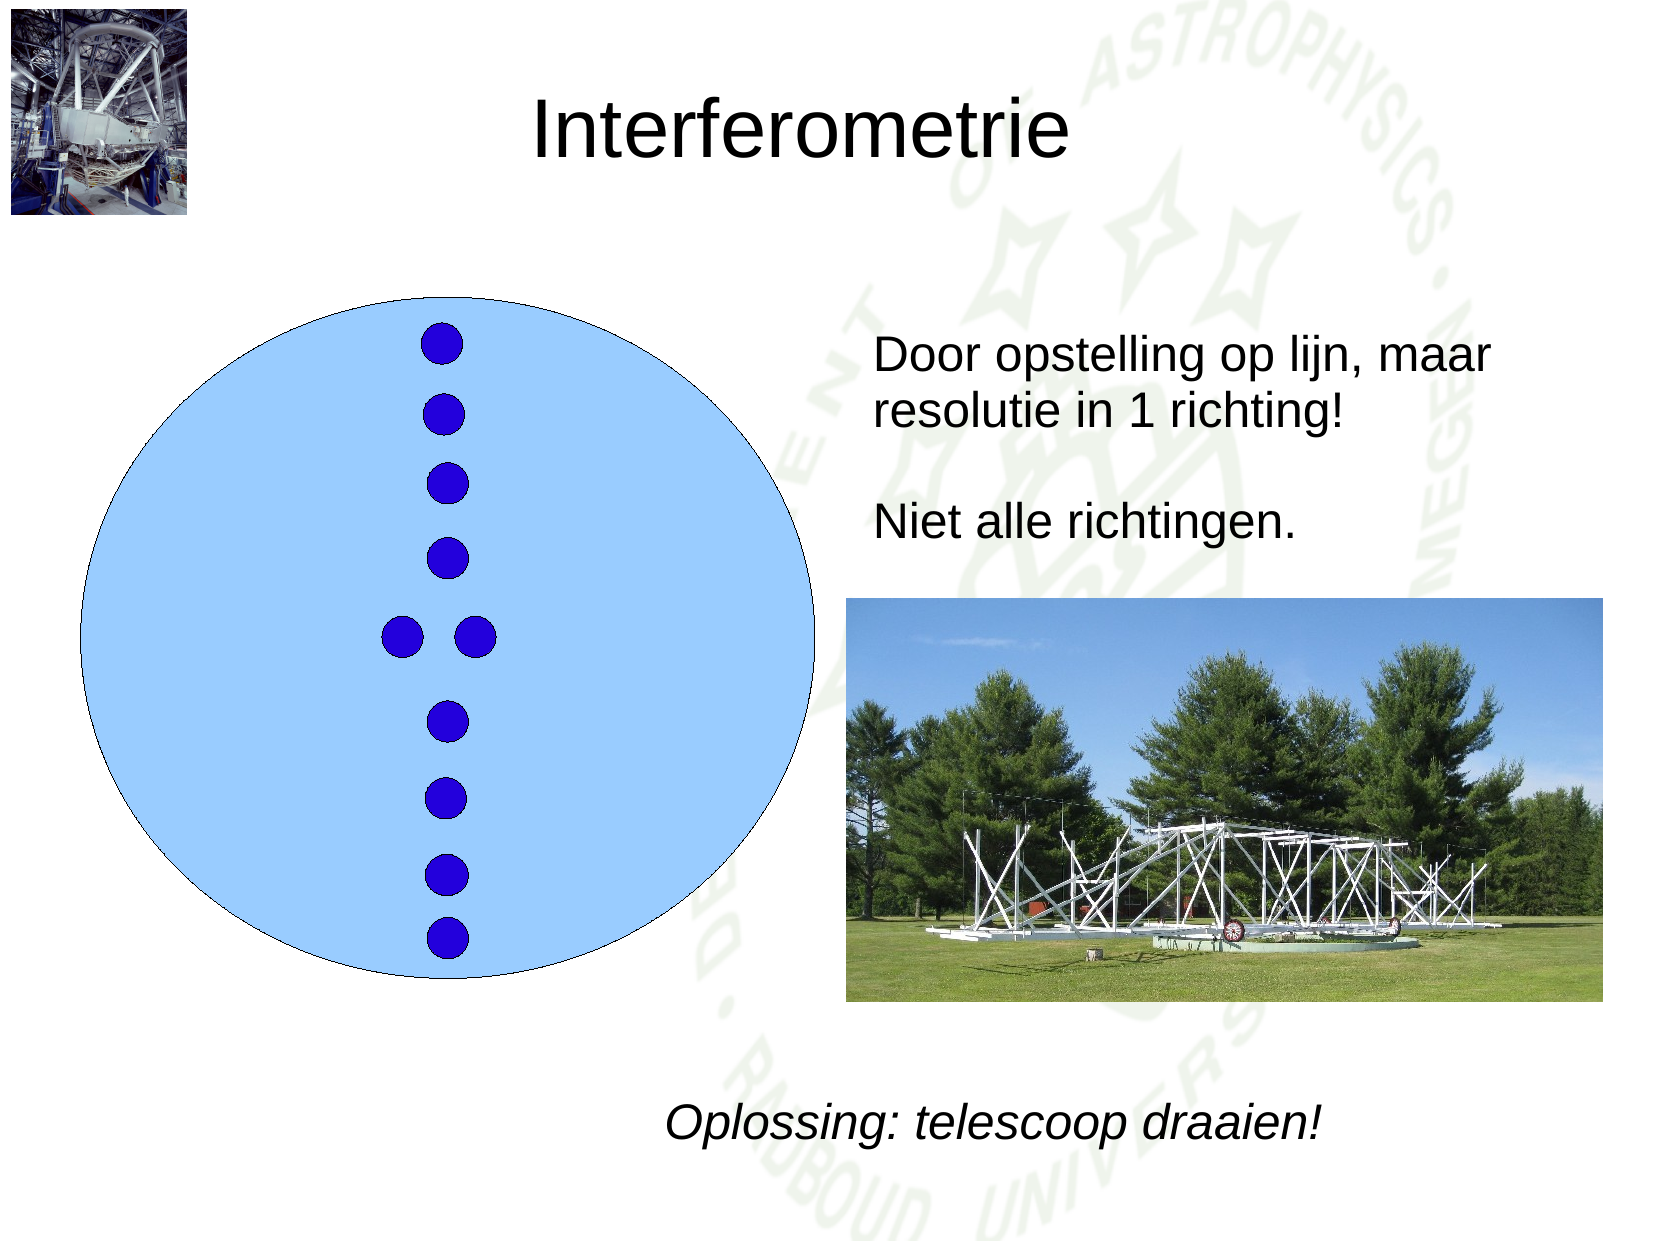

Interferometrie
Door opstelling op lijn, maar
resolutie in 1 richting!
Niet alle richtingen.
Oplossing: telescoop draaien!